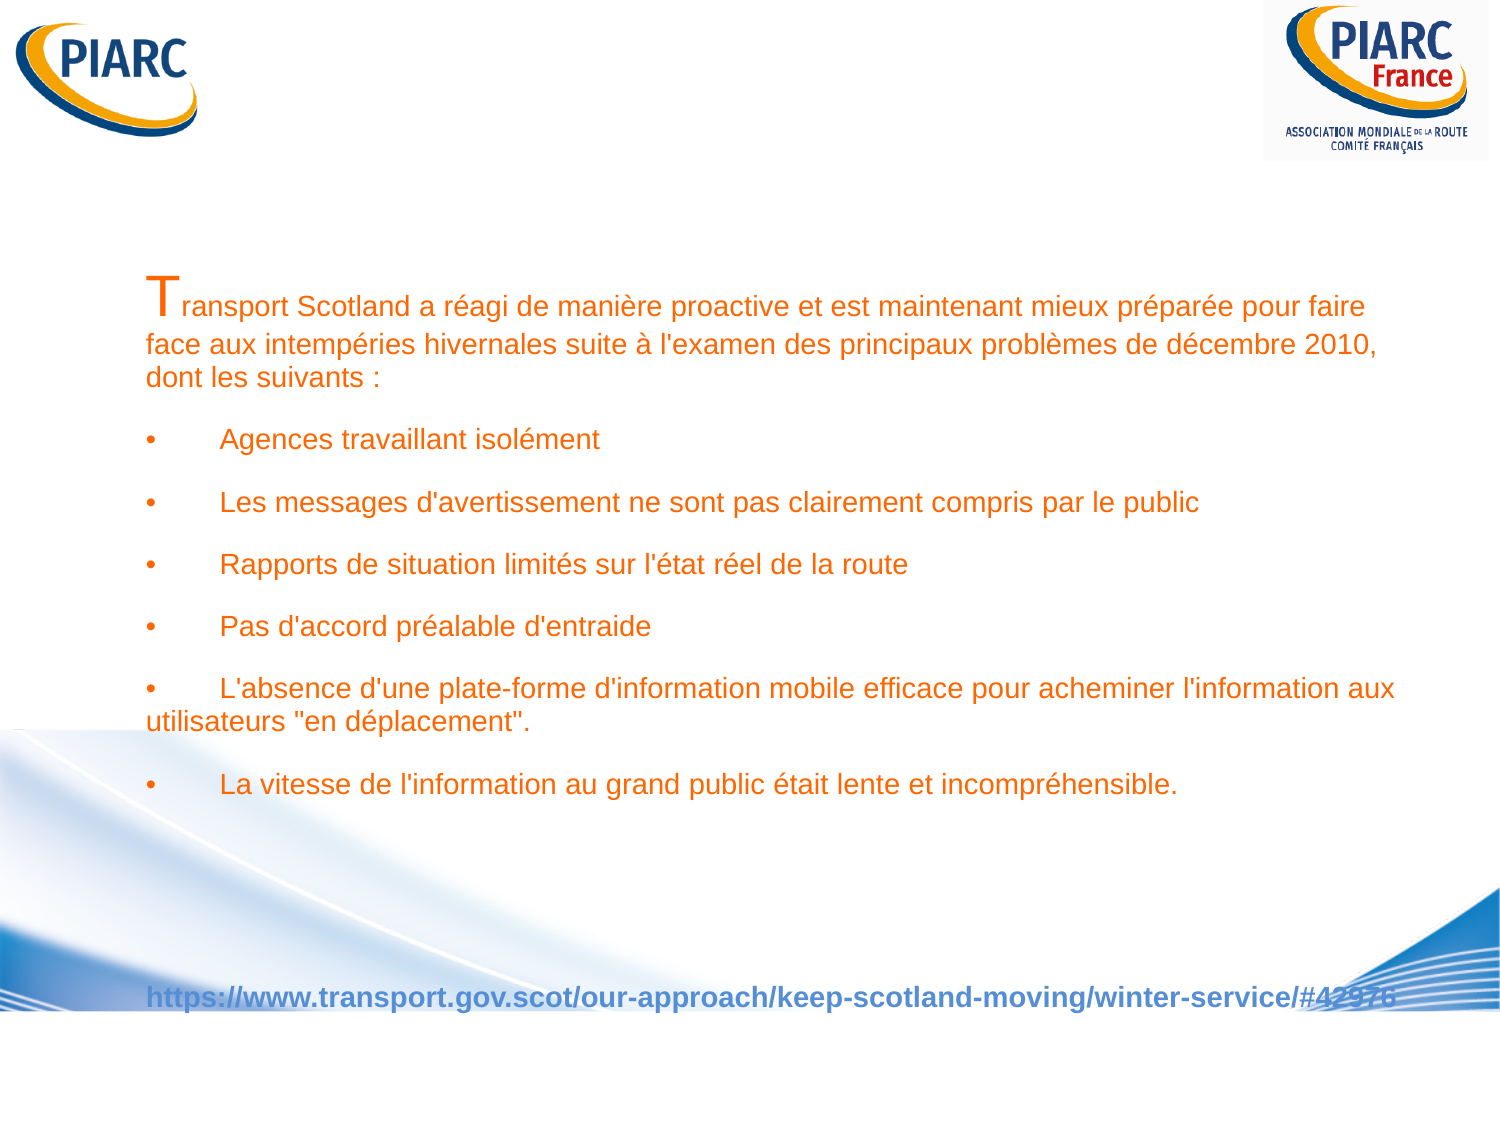

Transport Scotland a réagi de manière proactive et est maintenant mieux préparée pour faire face aux intempéries hivernales suite à l'examen des principaux problèmes de décembre 2010, dont les suivants :
•	Agences travaillant isolément
•	Les messages d'avertissement ne sont pas clairement compris par le public
•	Rapports de situation limités sur l'état réel de la route
•	Pas d'accord préalable d'entraide
•	L'absence d'une plate-forme d'information mobile efficace pour acheminer l'information aux utilisateurs "en déplacement".
•	La vitesse de l'information au grand public était lente et incompréhensible.
https://www.transport.gov.scot/our-approach/keep-scotland-moving/winter-service/#42976
#